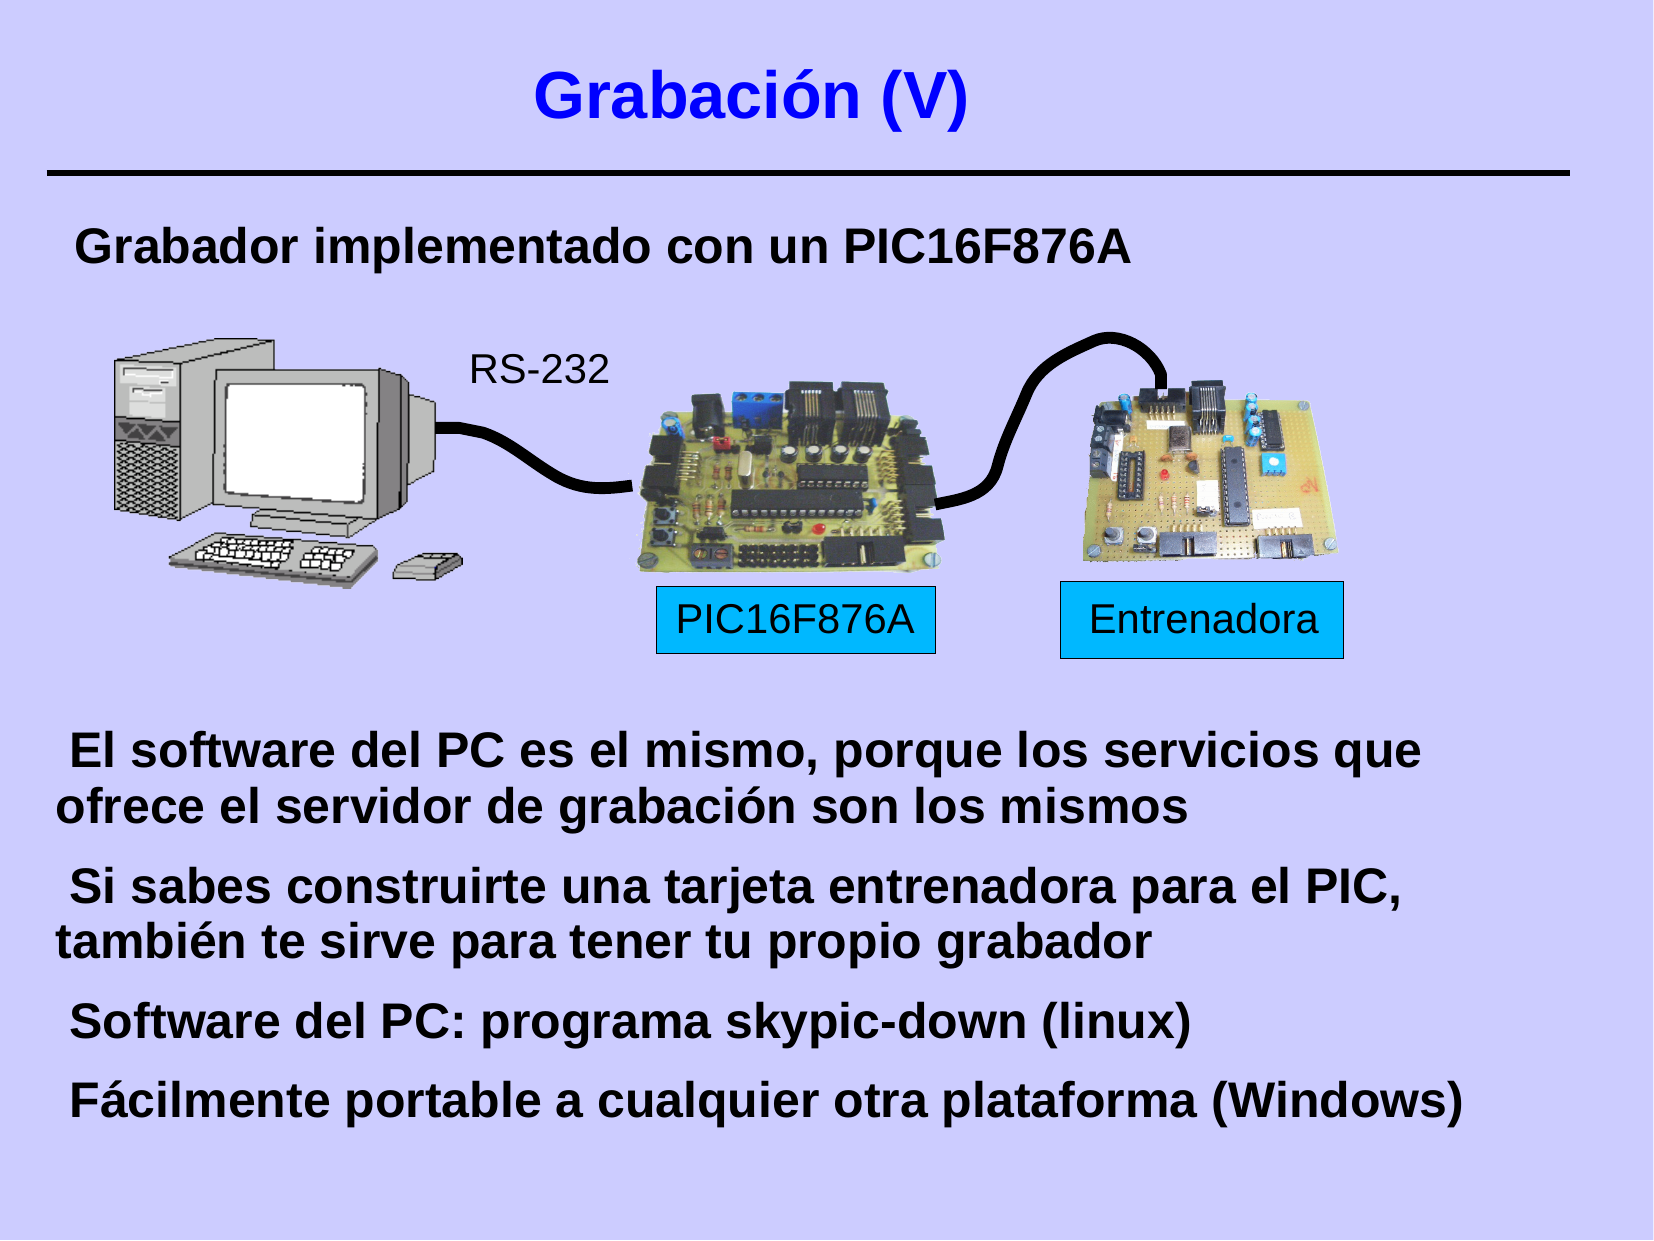

# Grabación (V)
 Grabador implementado con un PIC16F876A
RS-232
PIC16F876A
Entrenadora
 El software del PC es el mismo, porque los servicios que ofrece el servidor de grabación son los mismos
 Si sabes construirte una tarjeta entrenadora para el PIC, también te sirve para tener tu propio grabador
 Software del PC: programa skypic-down (linux)
 Fácilmente portable a cualquier otra plataforma (Windows)